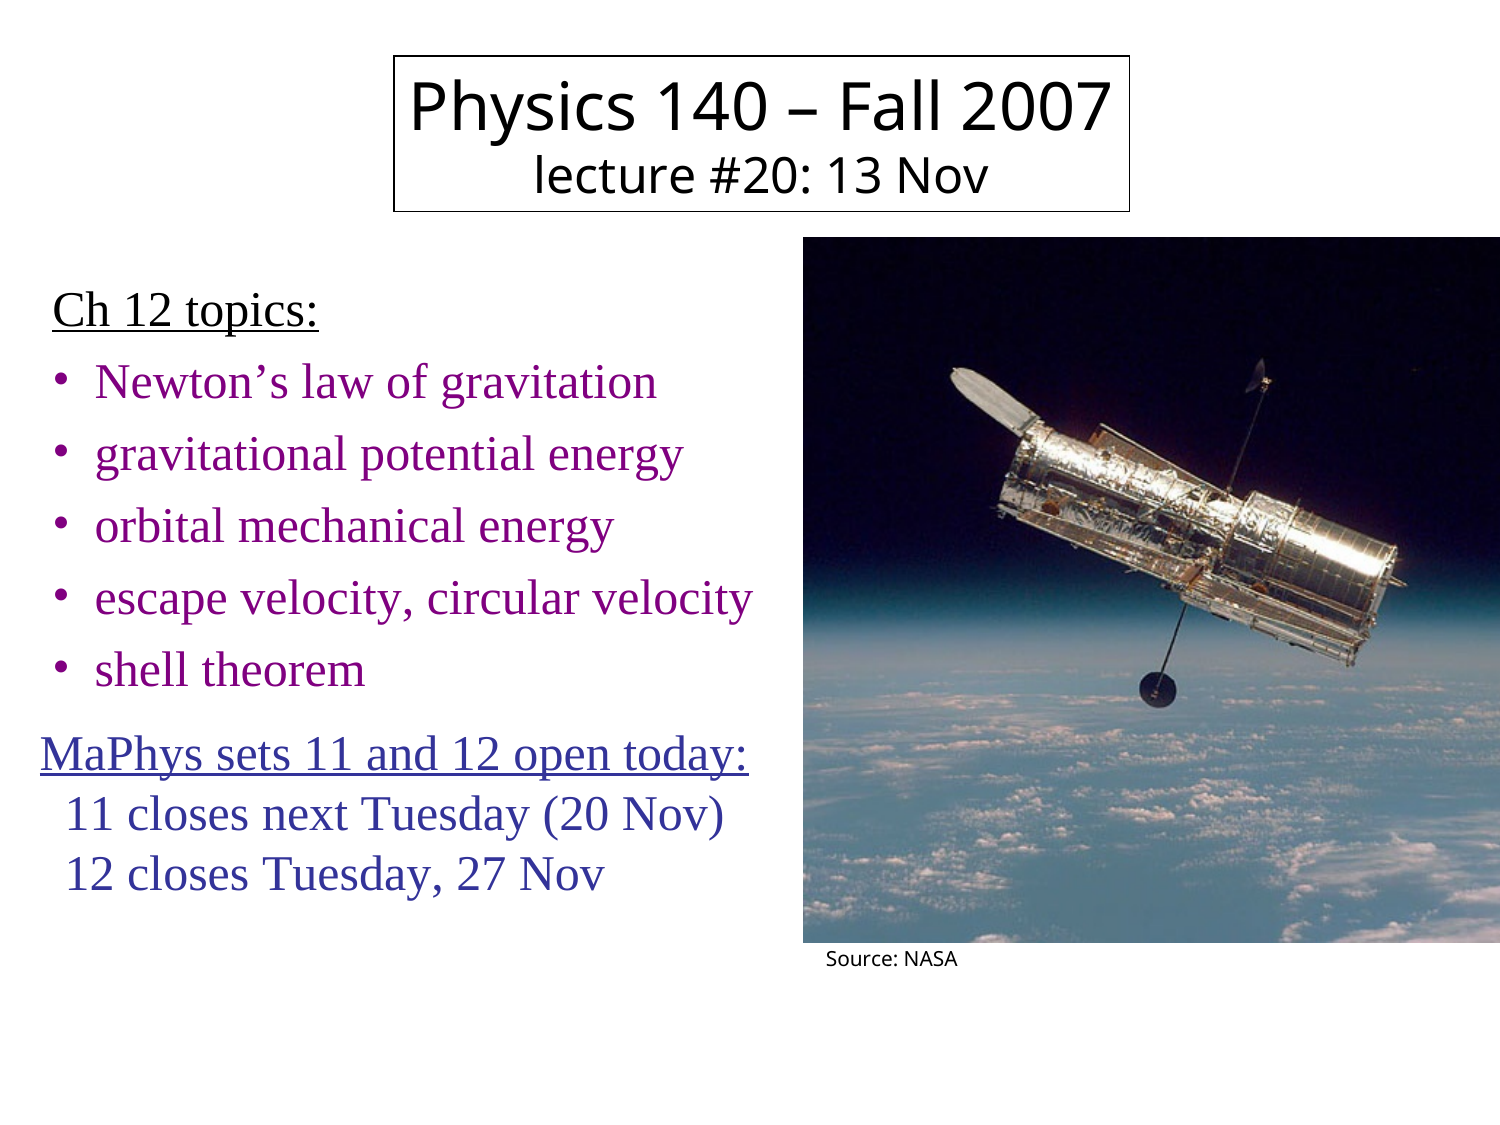

Physics 140 – Fall 2007
lecture #20: 13 Nov
Ch 12 topics:
 Newton’s law of gravitation
 gravitational potential energy
 orbital mechanical energy
 escape velocity, circular velocity
 shell theorem
MaPhys sets 11 and 12 open today:
 11 closes next Tuesday (20 Nov)
 12 closes Tuesday, 27 Nov
Source: NASA